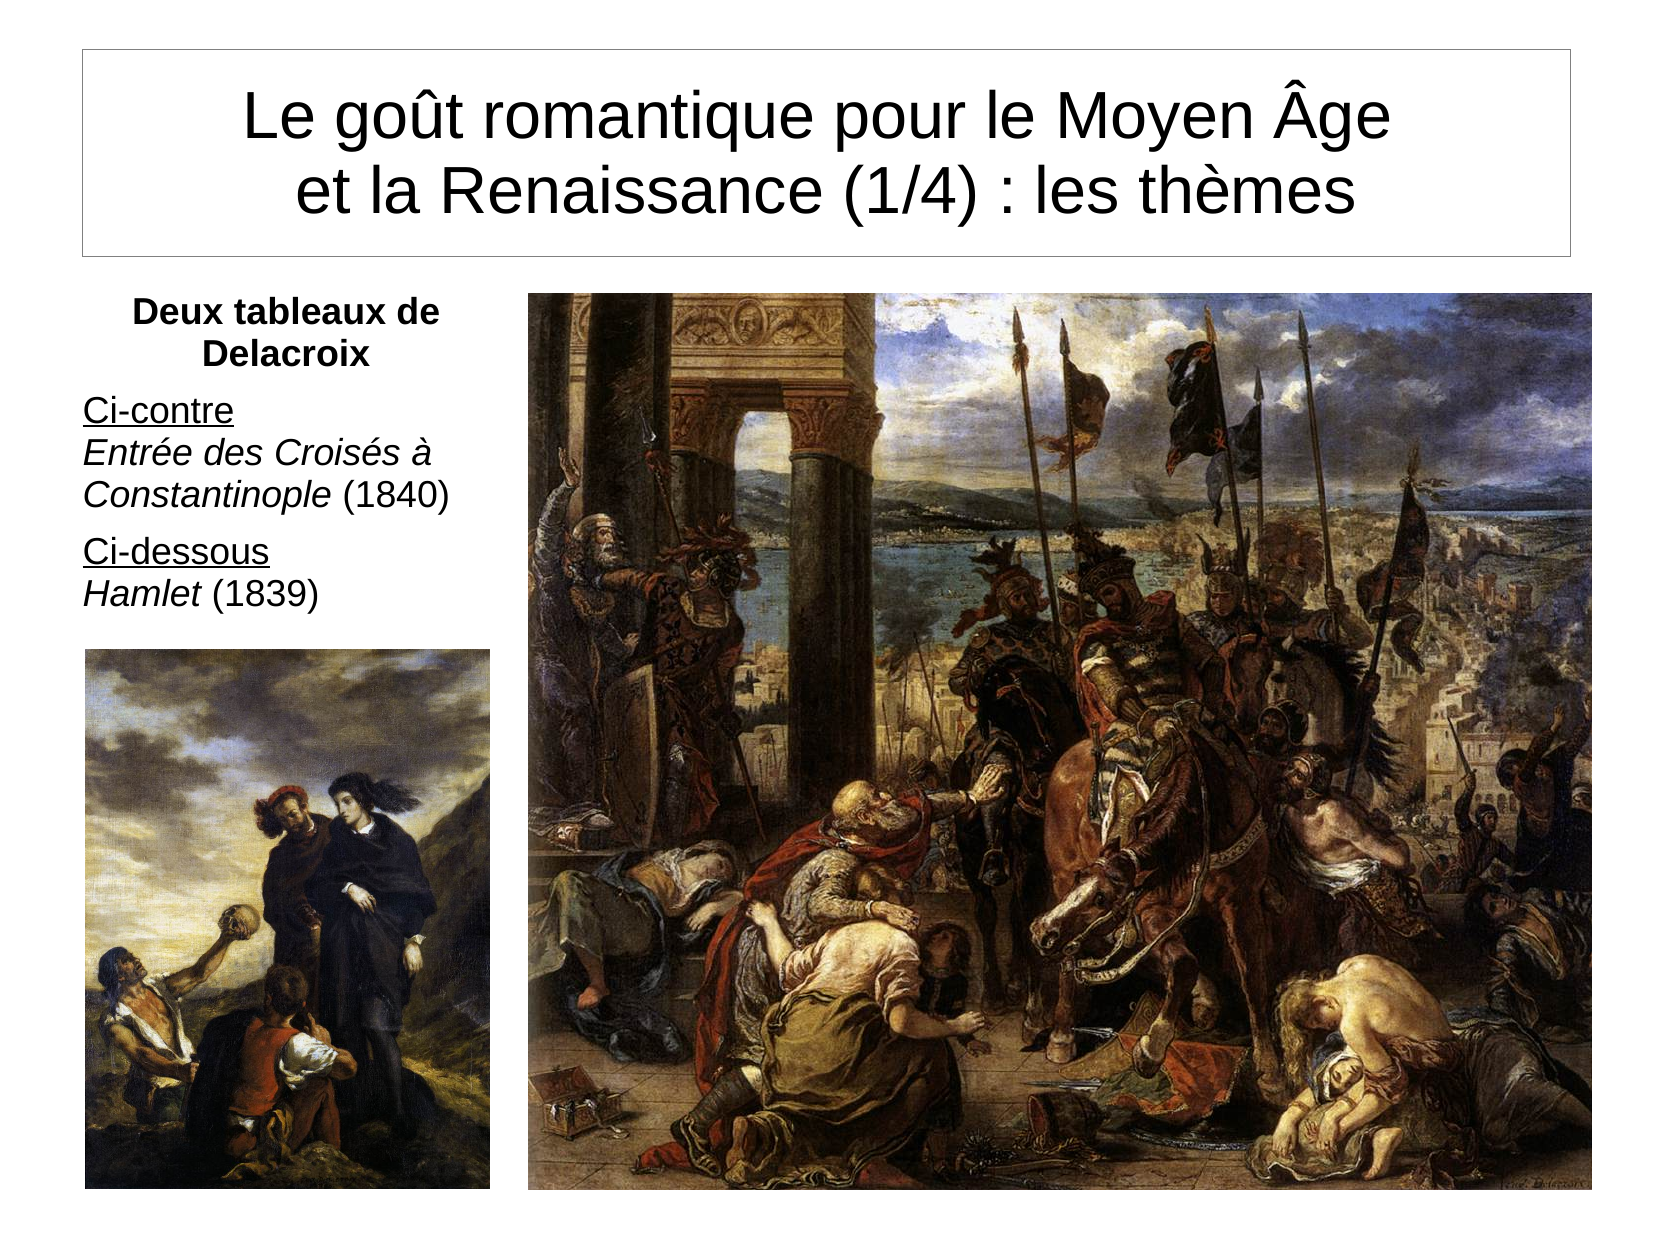

# Le goût romantique pour le Moyen Âge et la Renaissance (1/4) : les thèmes
Deux tableaux de Delacroix
Ci-contre
Entrée des Croisés à Constantinople (1840)
Ci-dessous
Hamlet (1839)